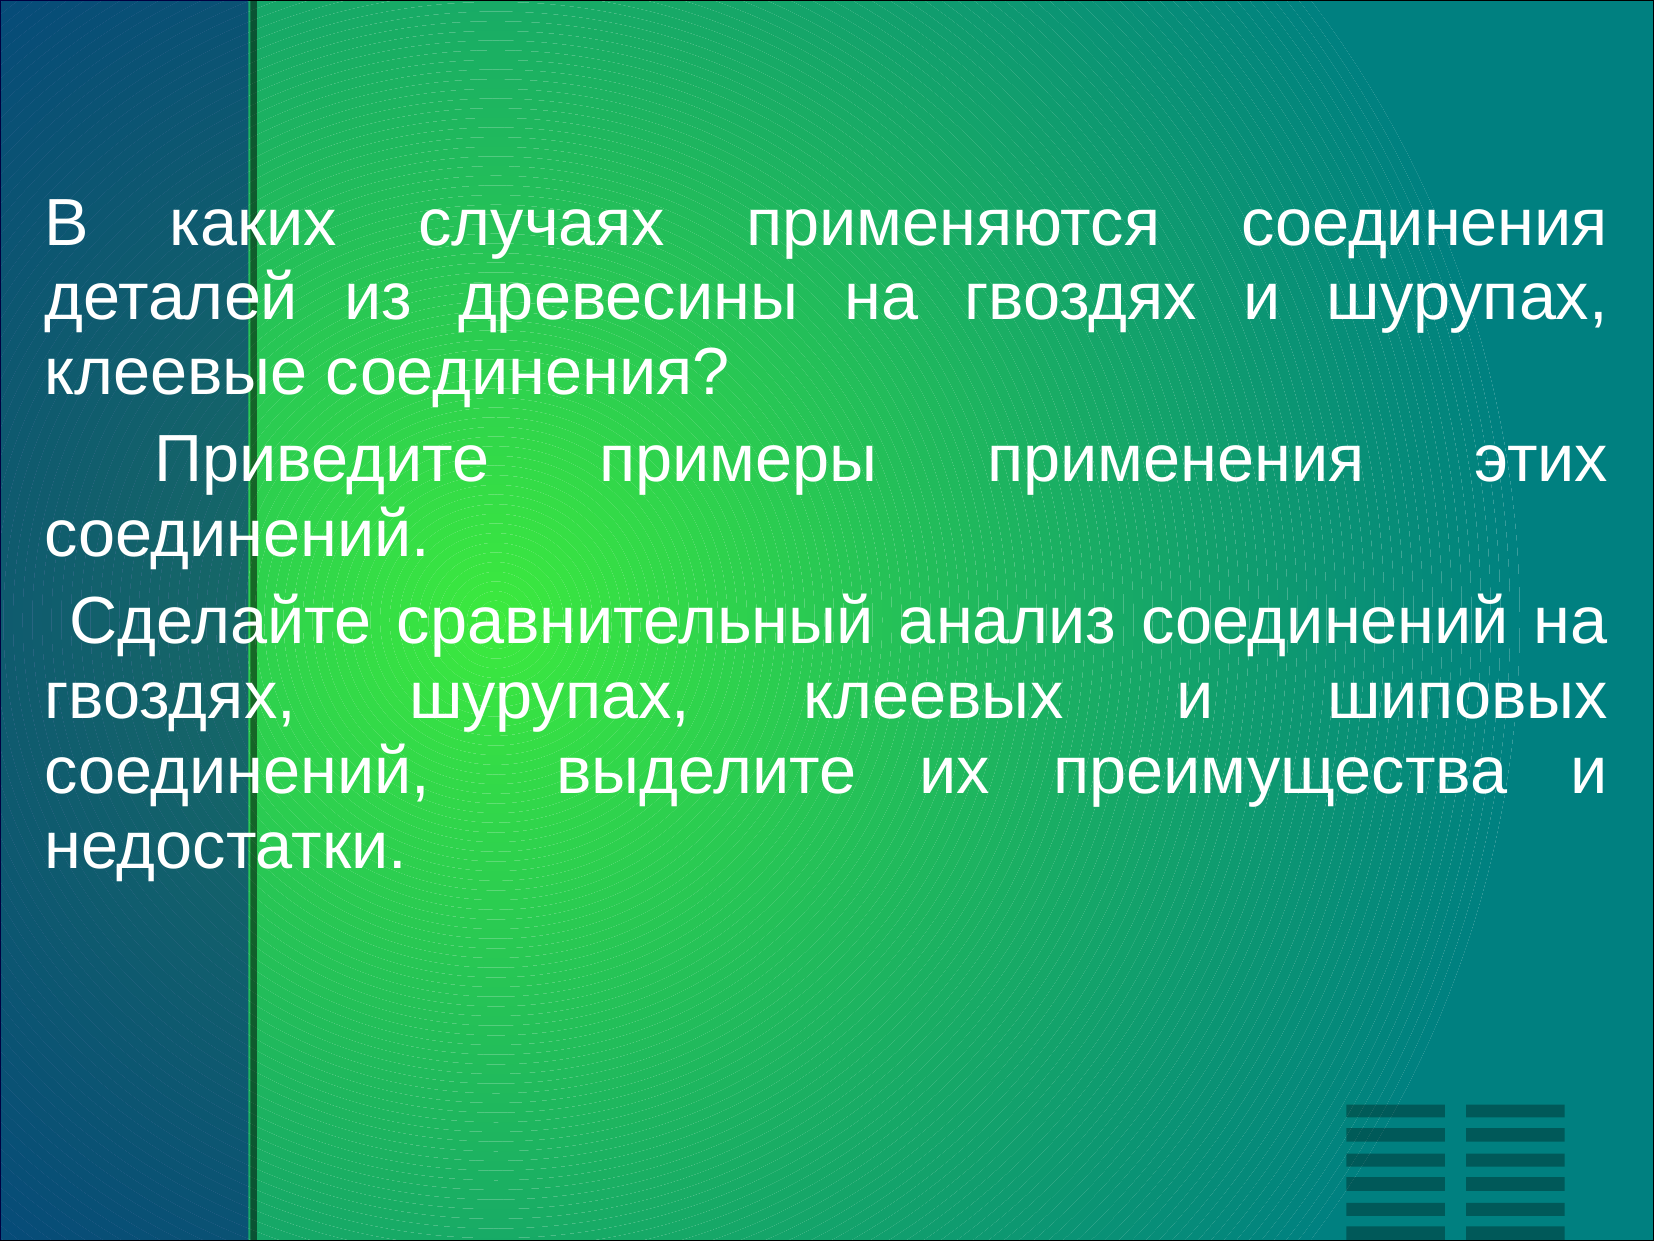

В каких случаях применяются соединения деталей из древесины на гвоздях и шурупах, клеевые соединения?
 Приведите примеры применения этих соединений.
 Сделайте сравнительный анализ соединений на гвоздях, шурупах, клеевых и шиповых соединений, выделите их преимущества и недостатки.